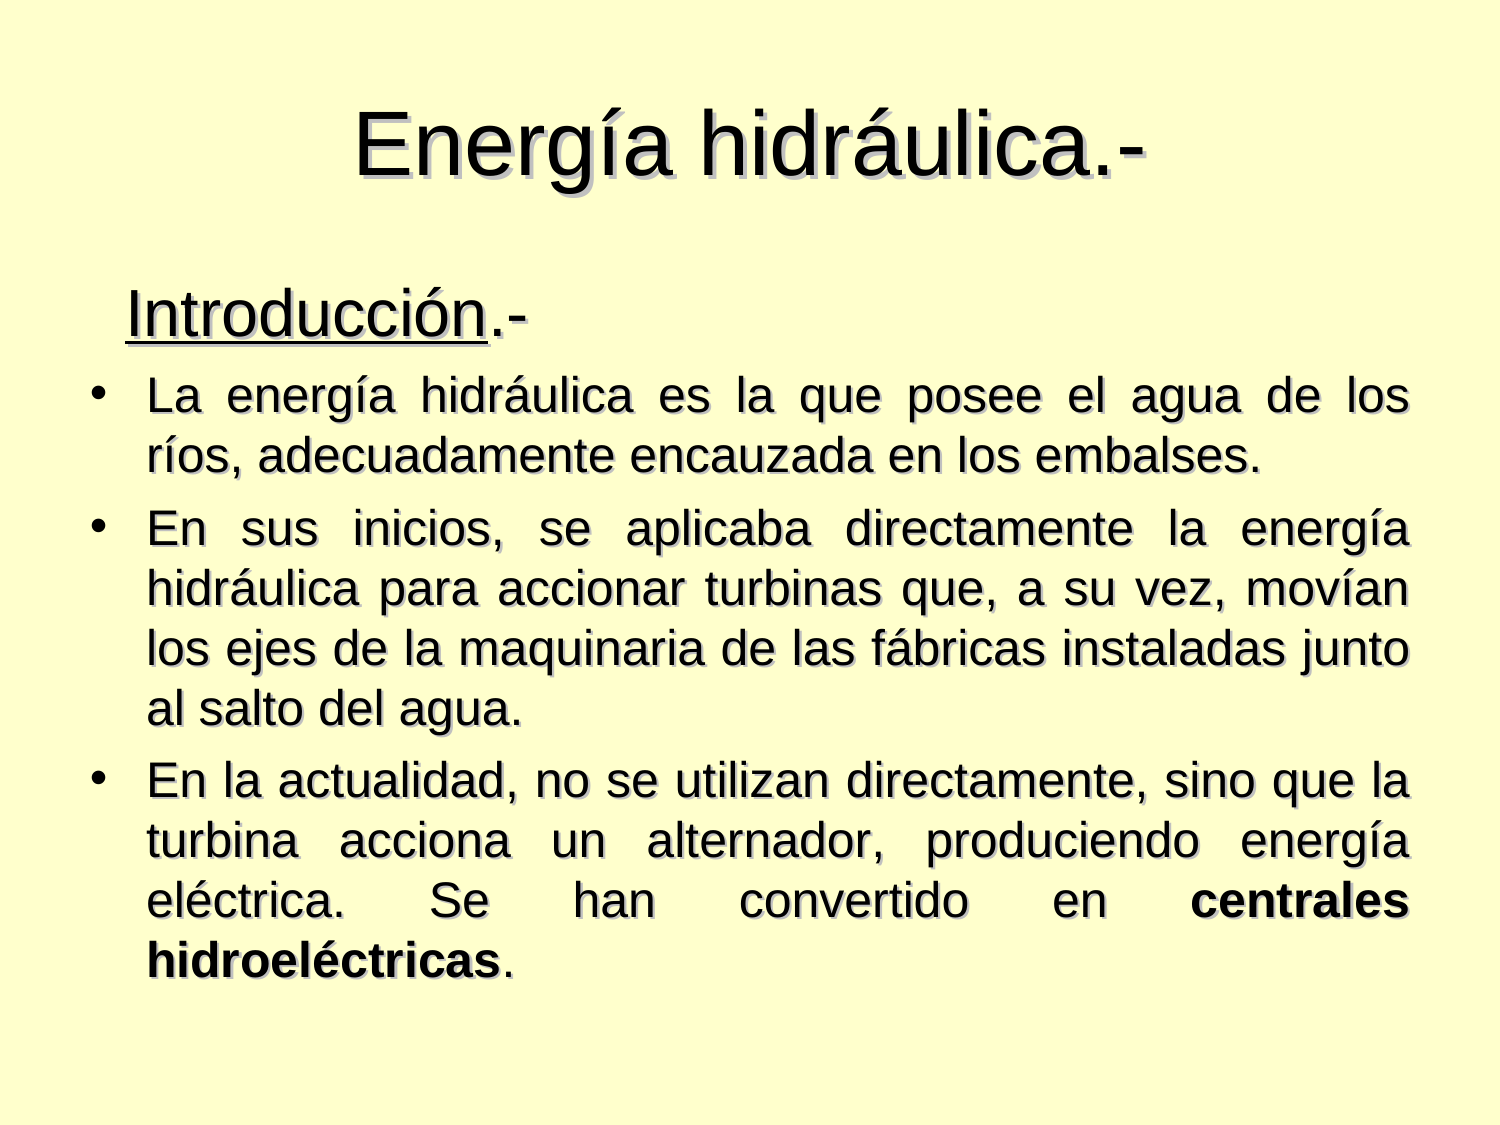

# Energía hidráulica.-
Introducción.-
La energía hidráulica es la que posee el agua de los ríos, adecuadamente encauzada en los embalses.
En sus inicios, se aplicaba directamente la energía hidráulica para accionar turbinas que, a su vez, movían los ejes de la maquinaria de las fábricas instaladas junto al salto del agua.
En la actualidad, no se utilizan directamente, sino que la turbina acciona un alternador, produciendo energía eléctrica. Se han convertido en centrales hidroeléctricas.